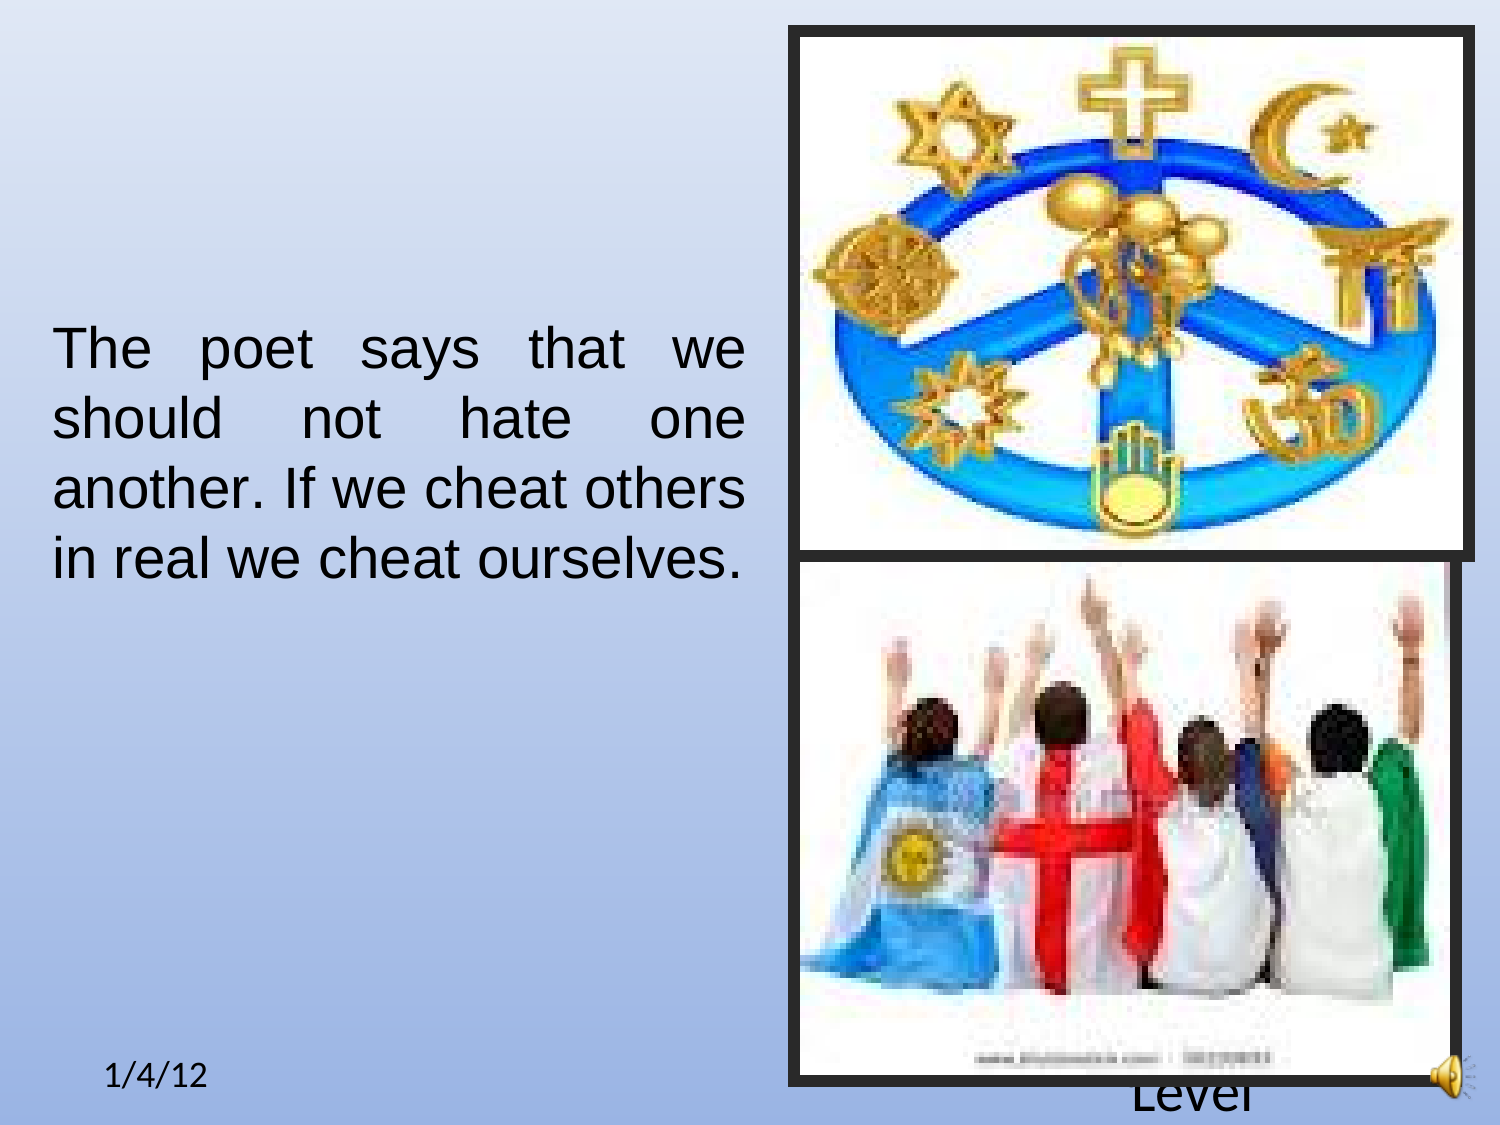

The poet says that we should not hate one another. If we cheat others in real we cheat ourselves.